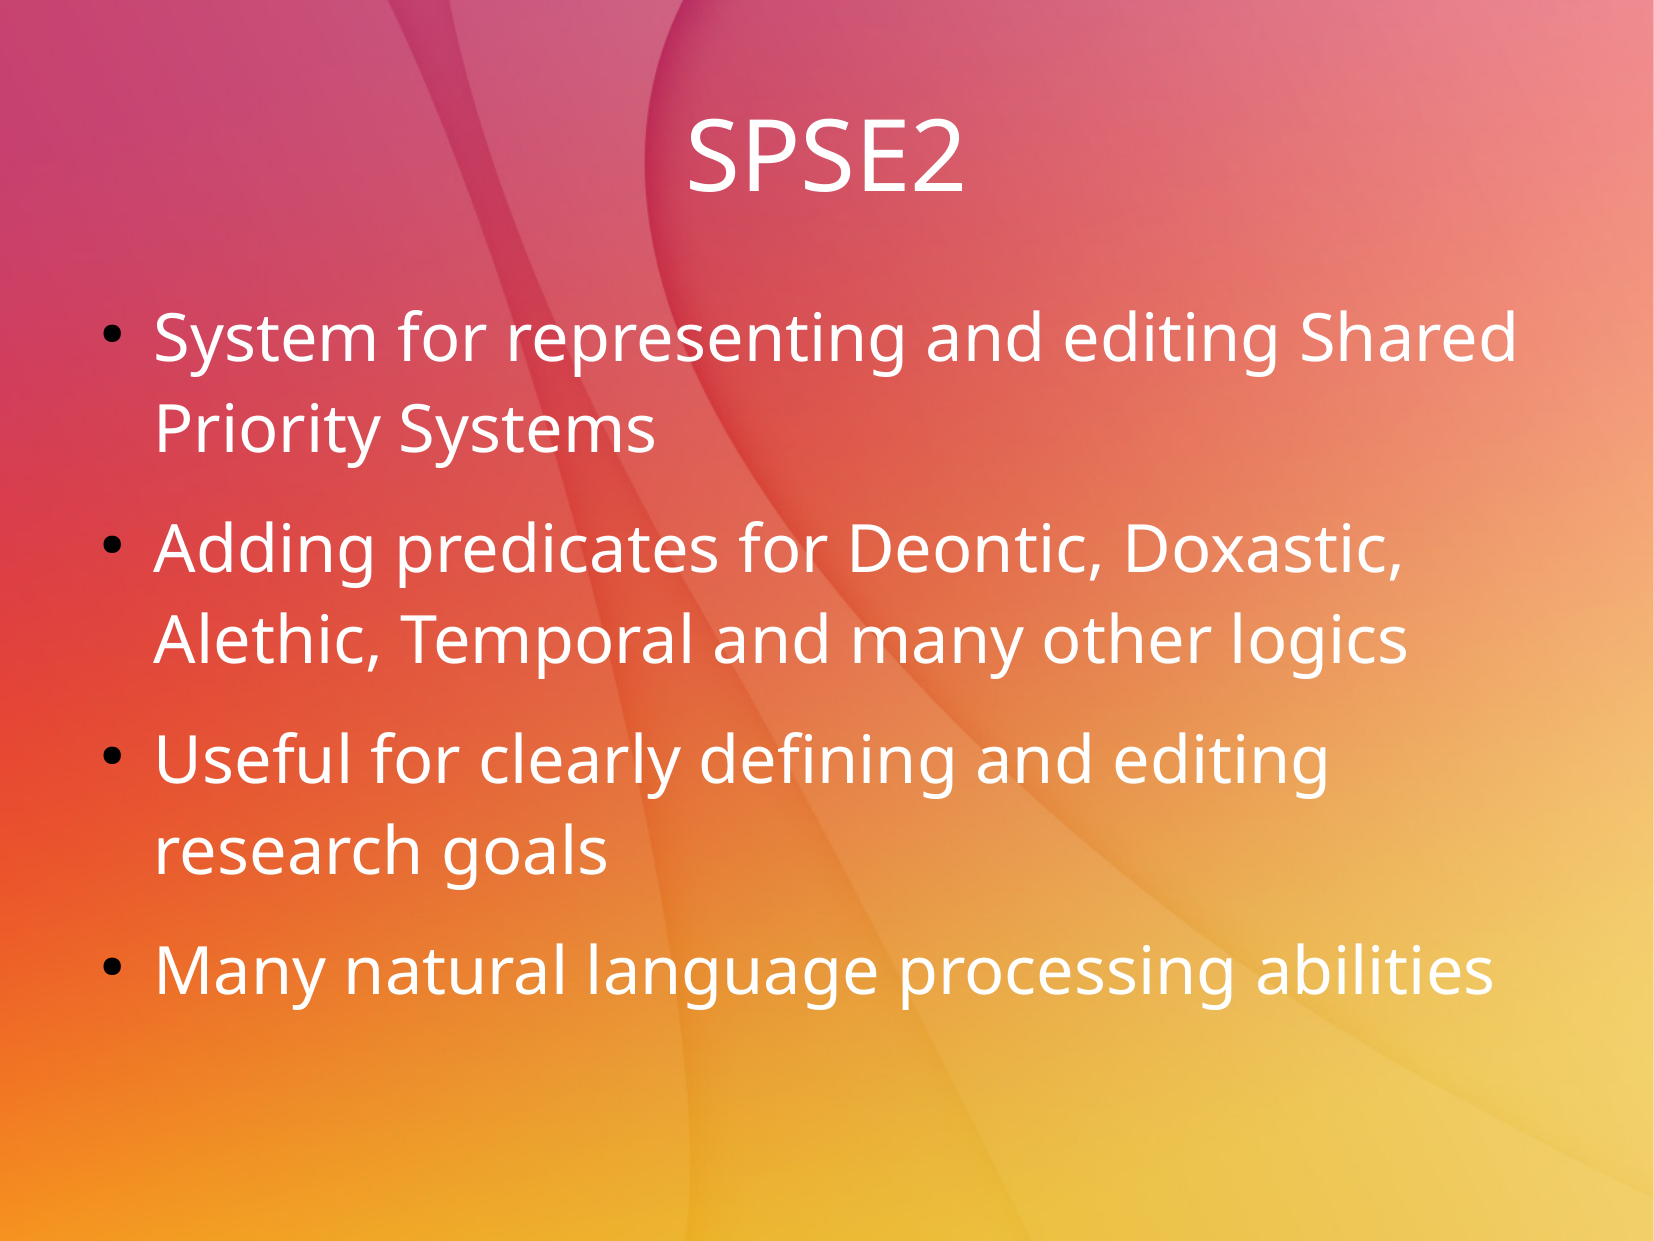

# SPSE2
System for representing and editing Shared Priority Systems
Adding predicates for Deontic, Doxastic, Alethic, Temporal and many other logics
Useful for clearly defining and editing research goals
Many natural language processing abilities